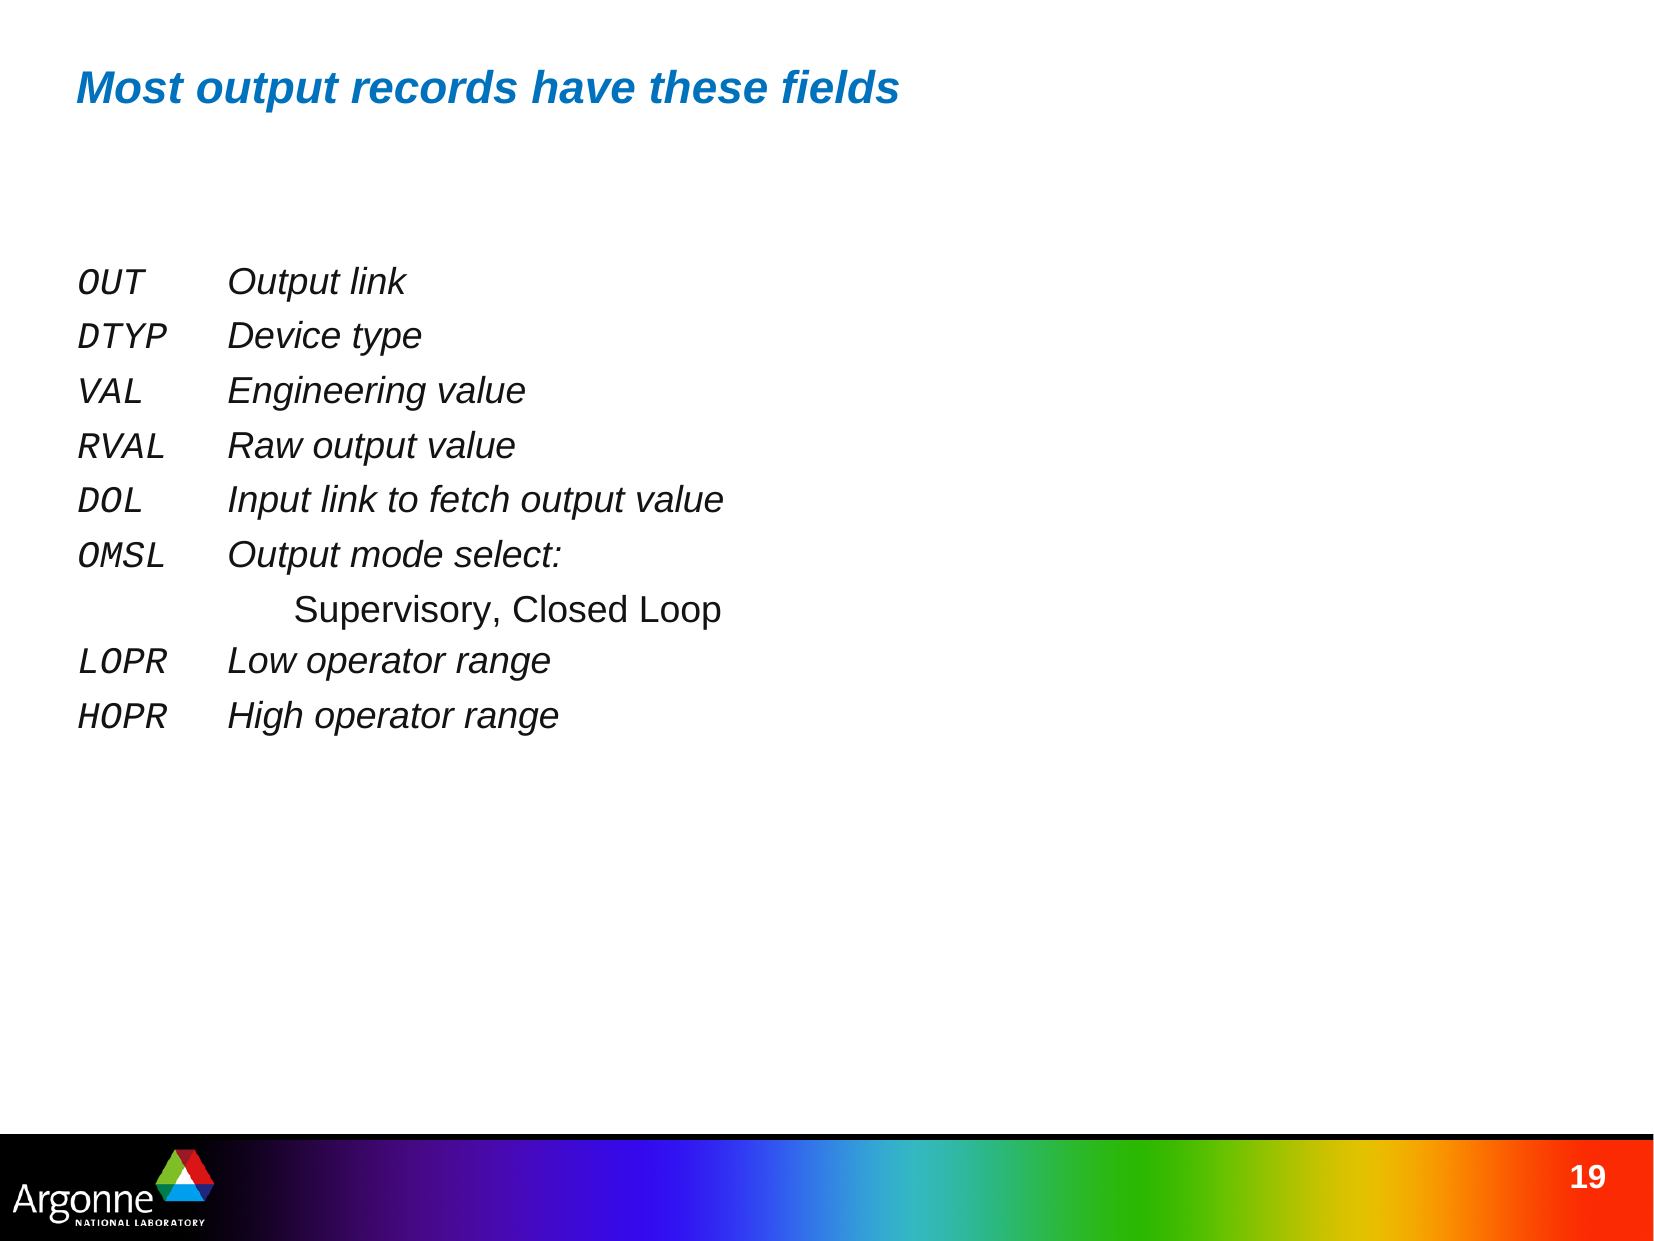

# Most output records have these fields
OUT 	Output link
DTYP	Device type
VAL 	Engineering value
RVAL	Raw output value
DOL 	Input link to fetch output value
OMSL	Output mode select:
Supervisory, Closed Loop
LOPR	Low operator range
HOPR	High operator range
19